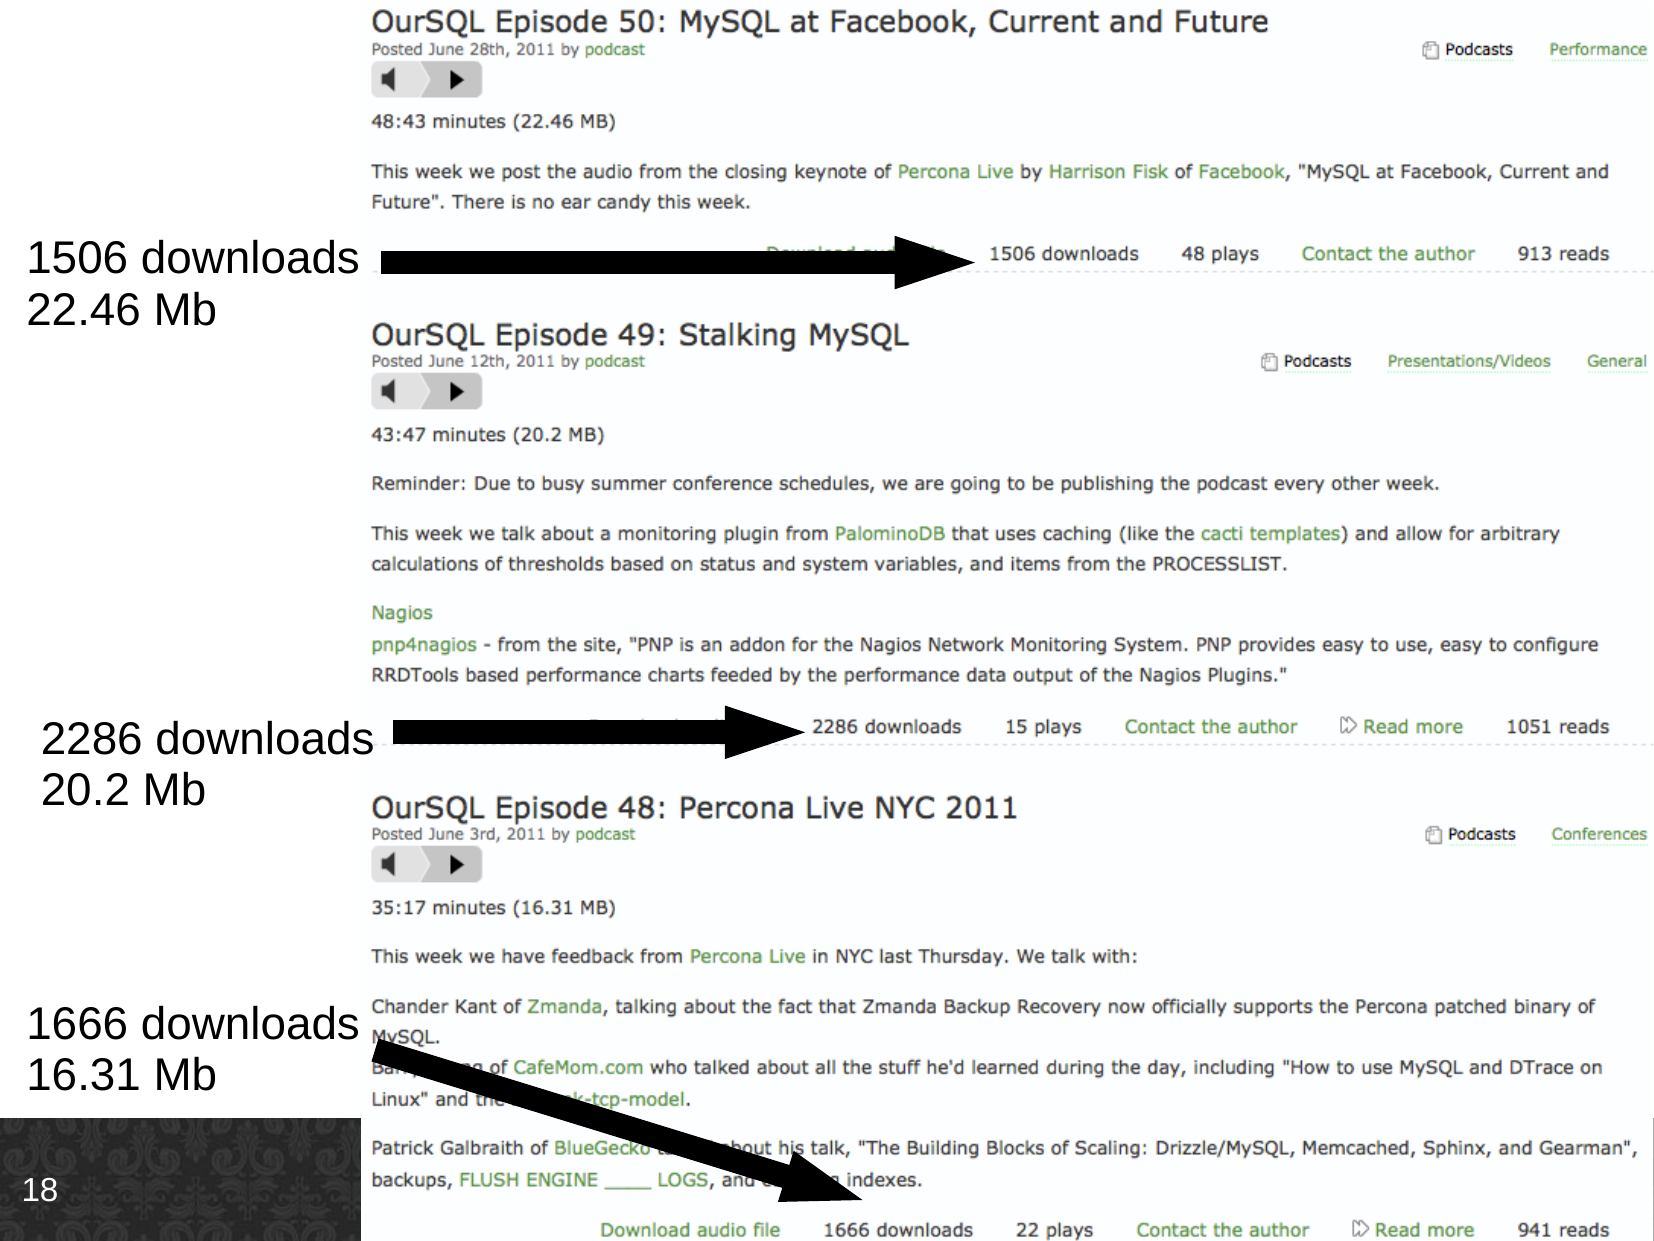

1506 downloads
22.46 Mb
2286 downloads
20.2 Mb
1666 downloads
16.31 Mb